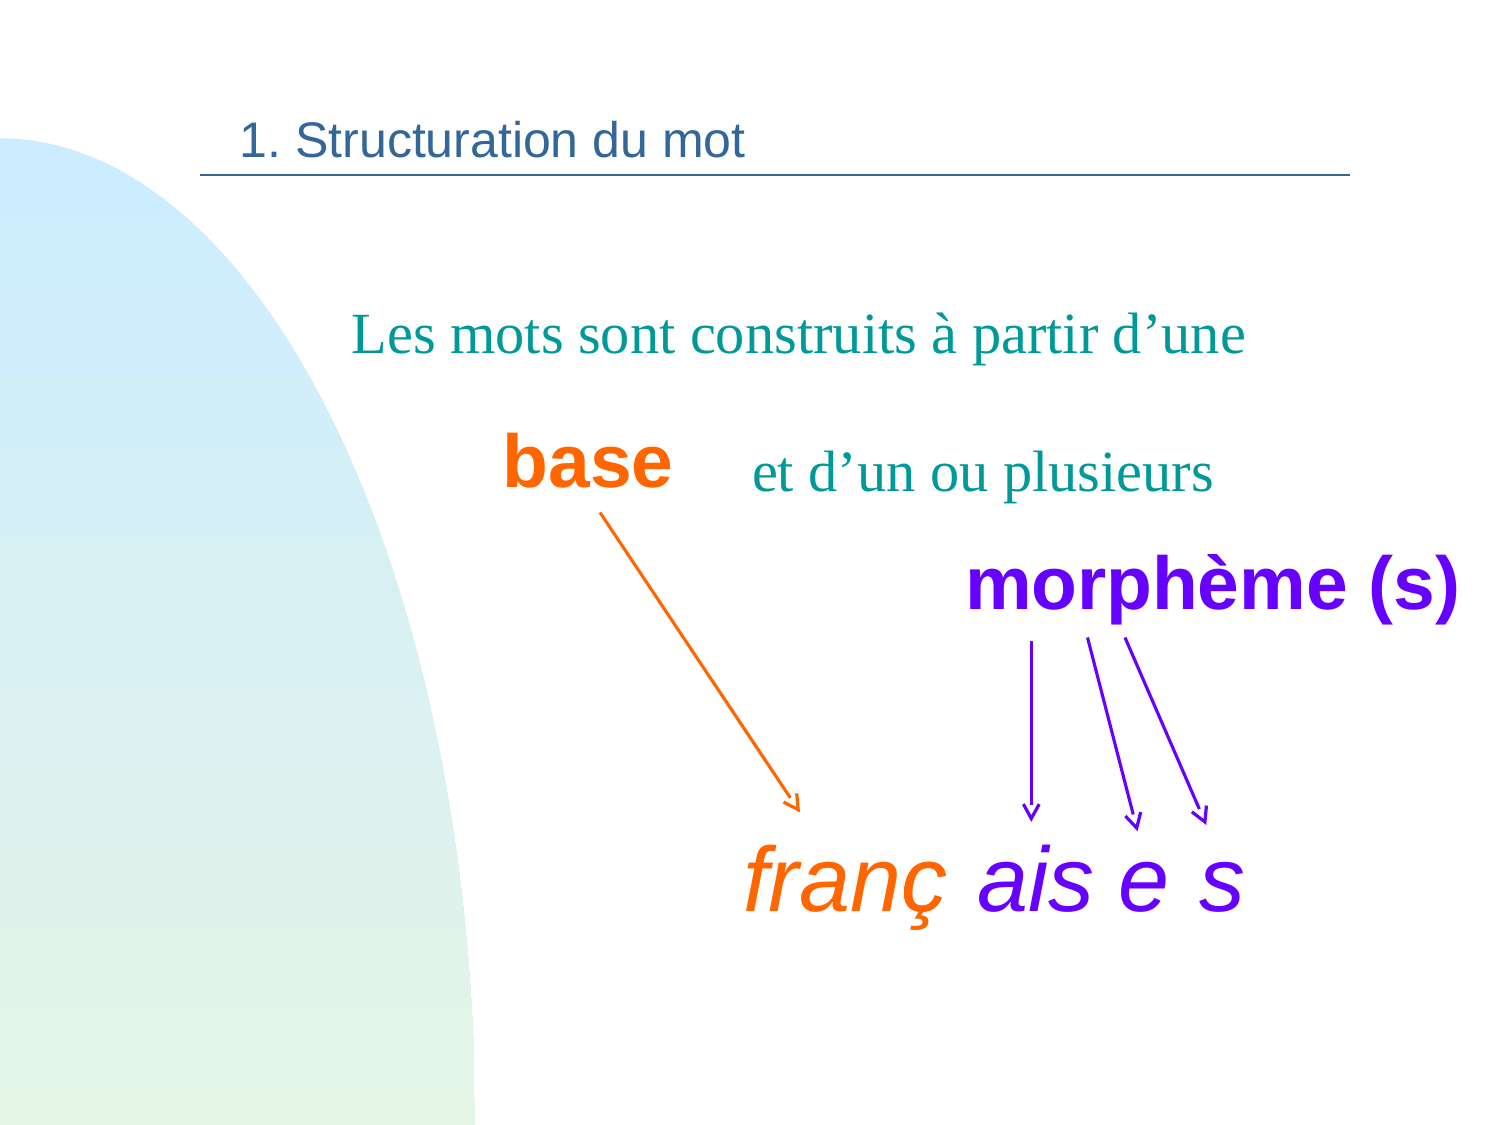

1. Structuration du mot
Les mots sont construits à partir d’une
# base
et d’un ou plusieurs
ç
morphème (s)
e
s
ais
franc